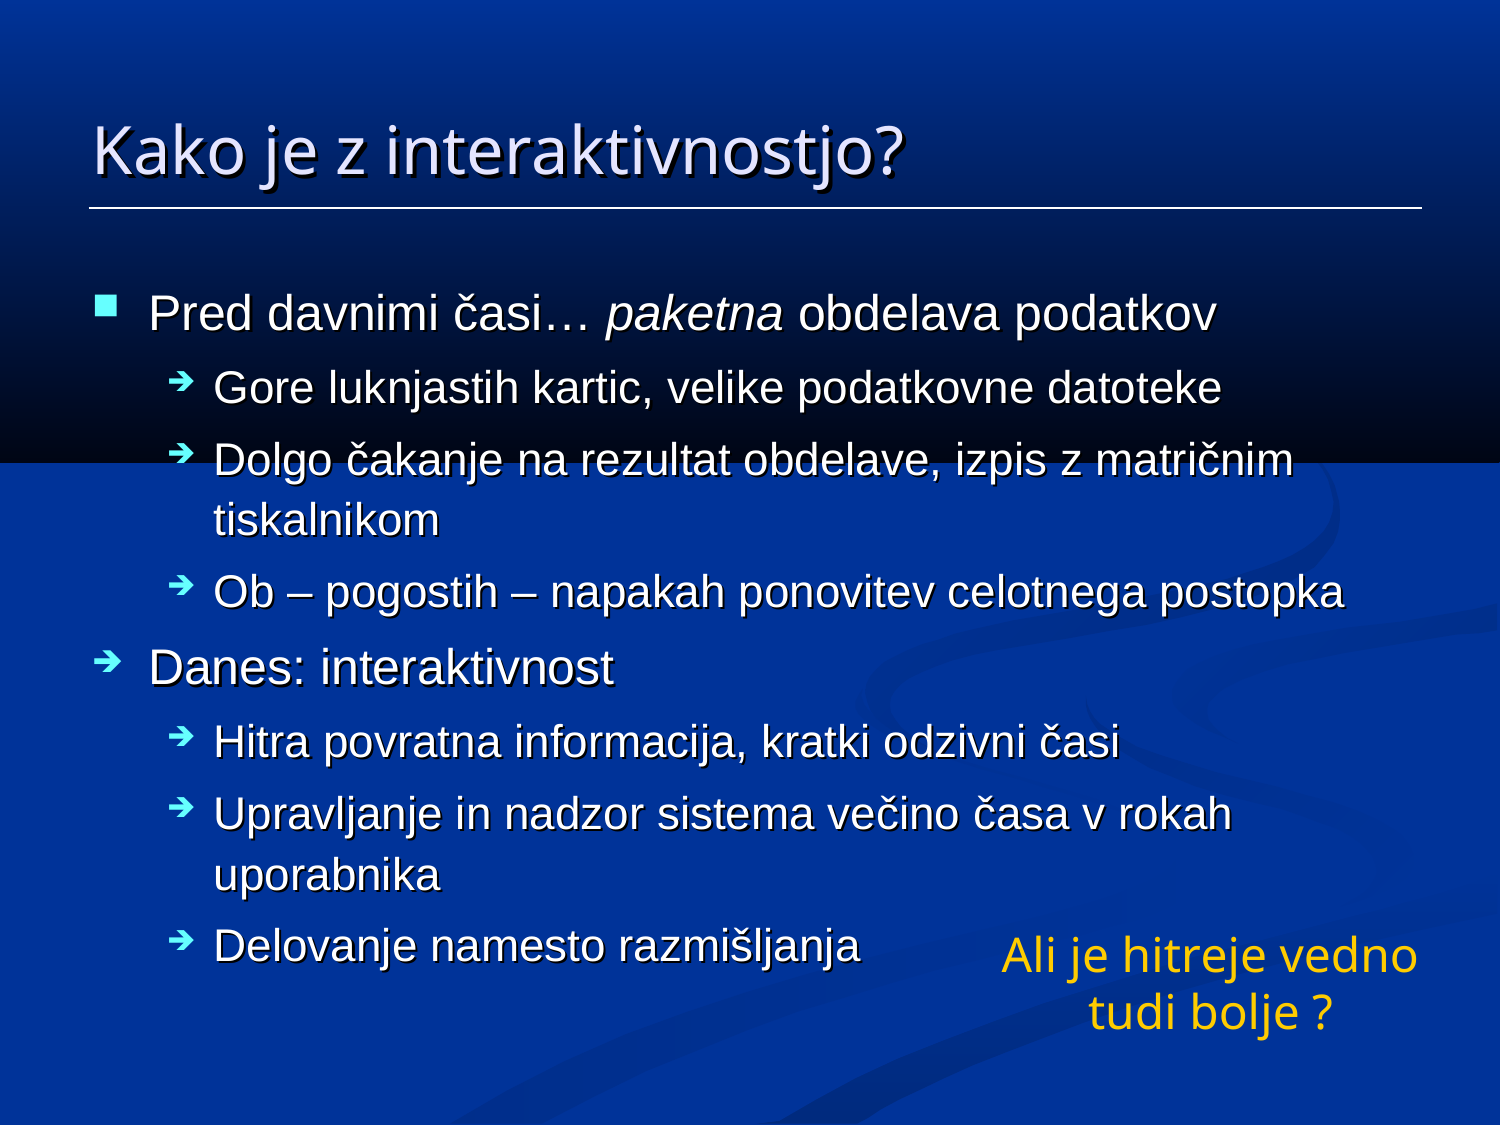

Kako je z interaktivnostjo?
# Pred davnimi časi… paketna obdelava podatkov
Gore luknjastih kartic, velike podatkovne datoteke
Dolgo čakanje na rezultat obdelave, izpis z matričnim tiskalnikom
Ob – pogostih – napakah ponovitev celotnega postopka
Danes: interaktivnost
Hitra povratna informacija, kratki odzivni časi
Upravljanje in nadzor sistema večino časa v rokah uporabnika
Delovanje namesto razmišljanja
Ali je hitreje vedno tudi bolje ?